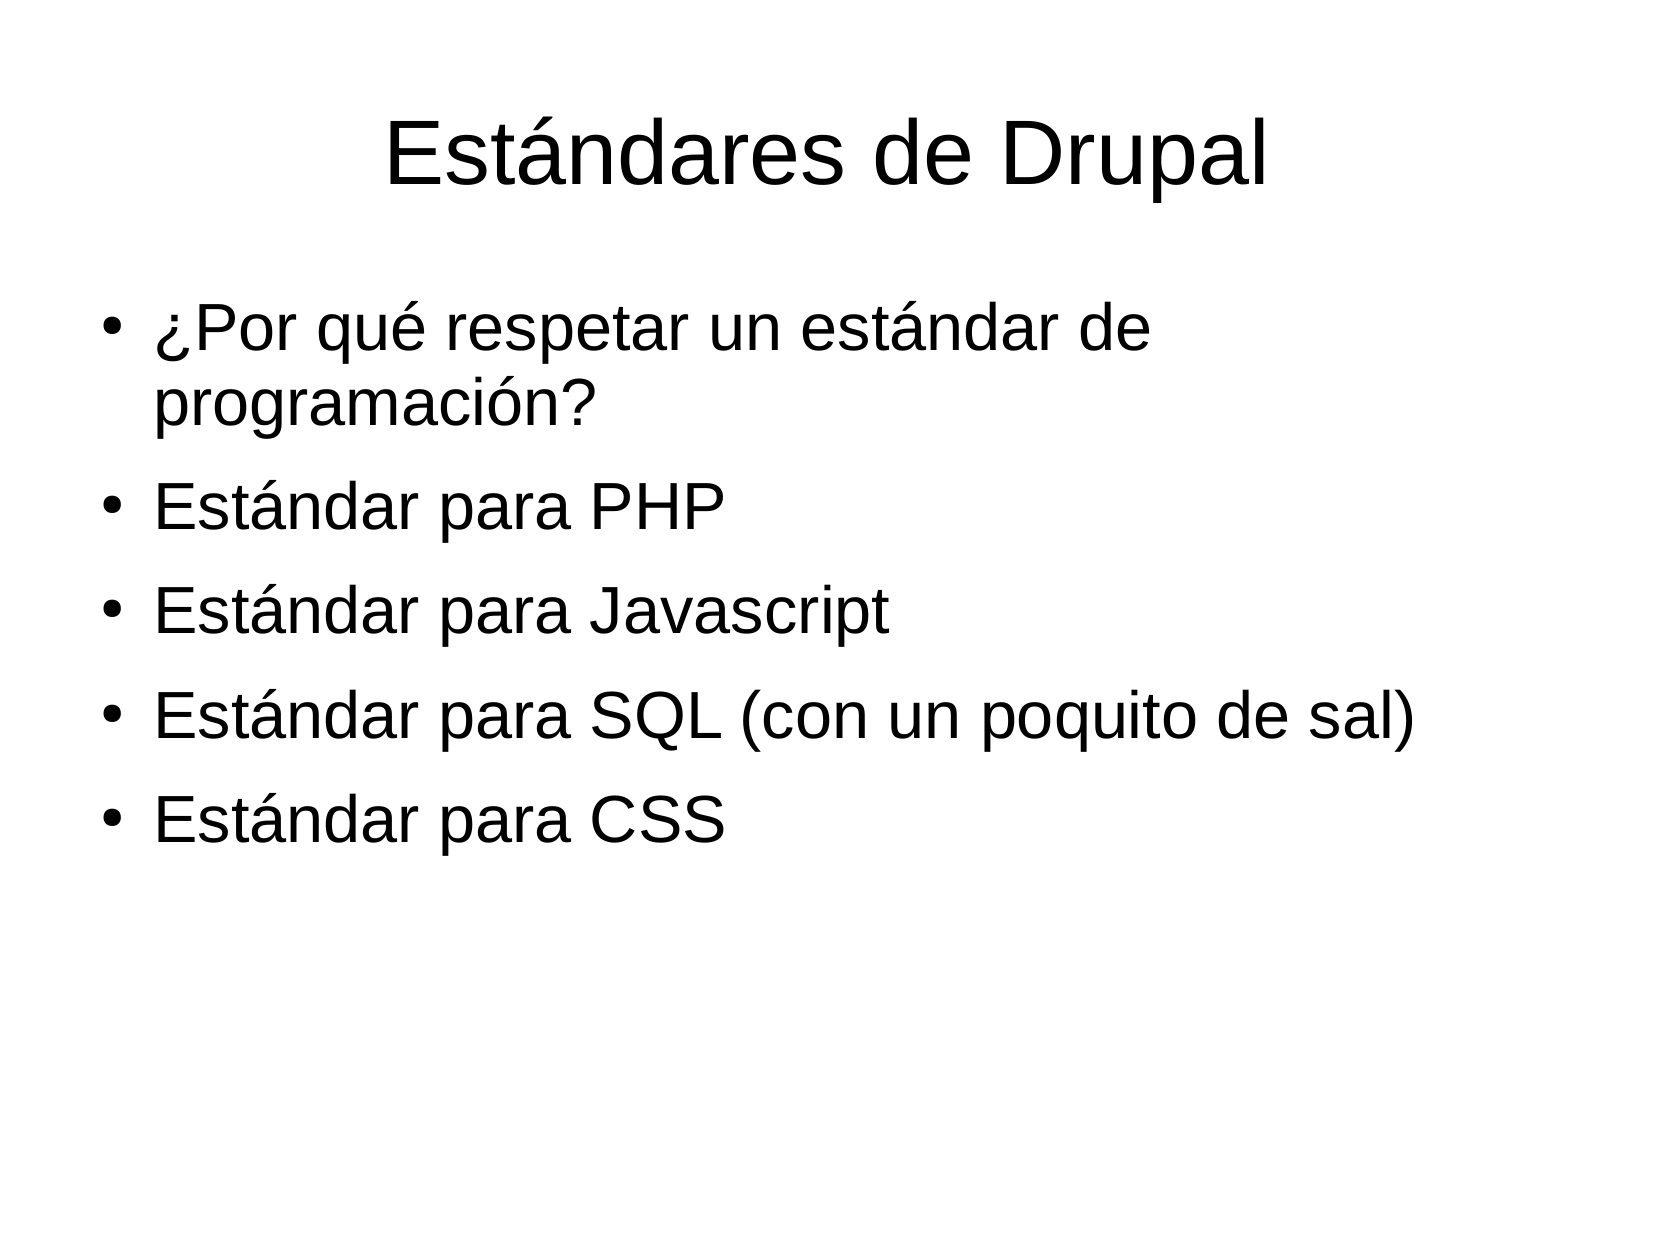

# Estándares de Drupal
¿Por qué respetar un estándar de programación?
Estándar para PHP
Estándar para Javascript
Estándar para SQL (con un poquito de sal)
Estándar para CSS